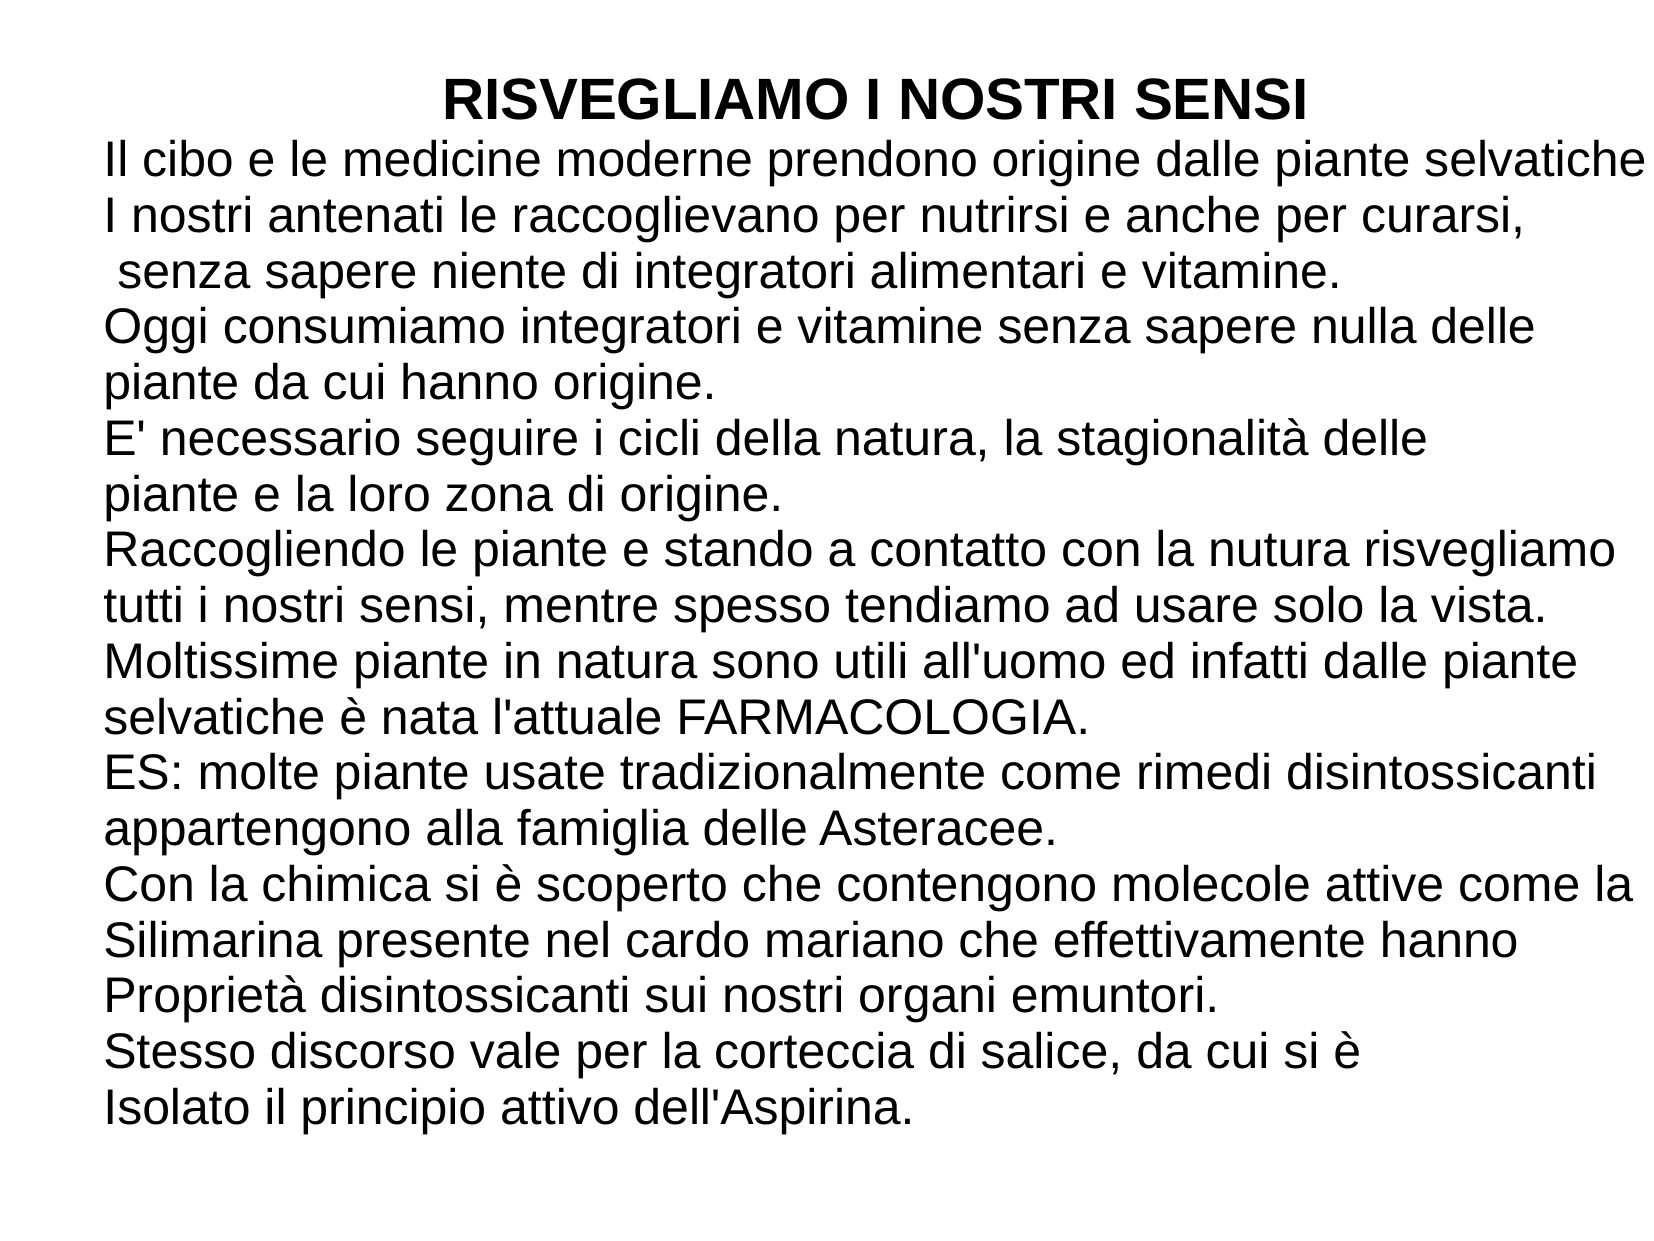

RISVEGLIAMO I NOSTRI SENSI
Il cibo e le medicine moderne prendono origine dalle piante selvatiche
I nostri antenati le raccoglievano per nutrirsi e anche per curarsi,
 senza sapere niente di integratori alimentari e vitamine.
Oggi consumiamo integratori e vitamine senza sapere nulla delle
piante da cui hanno origine.
E' necessario seguire i cicli della natura, la stagionalità delle
piante e la loro zona di origine.
Raccogliendo le piante e stando a contatto con la nutura risvegliamo
tutti i nostri sensi, mentre spesso tendiamo ad usare solo la vista.
Moltissime piante in natura sono utili all'uomo ed infatti dalle piante
selvatiche è nata l'attuale FARMACOLOGIA.
ES: molte piante usate tradizionalmente come rimedi disintossicanti
appartengono alla famiglia delle Asteracee.
Con la chimica si è scoperto che contengono molecole attive come la
Silimarina presente nel cardo mariano che effettivamente hanno
Proprietà disintossicanti sui nostri organi emuntori.
Stesso discorso vale per la corteccia di salice, da cui si è
Isolato il principio attivo dell'Aspirina.